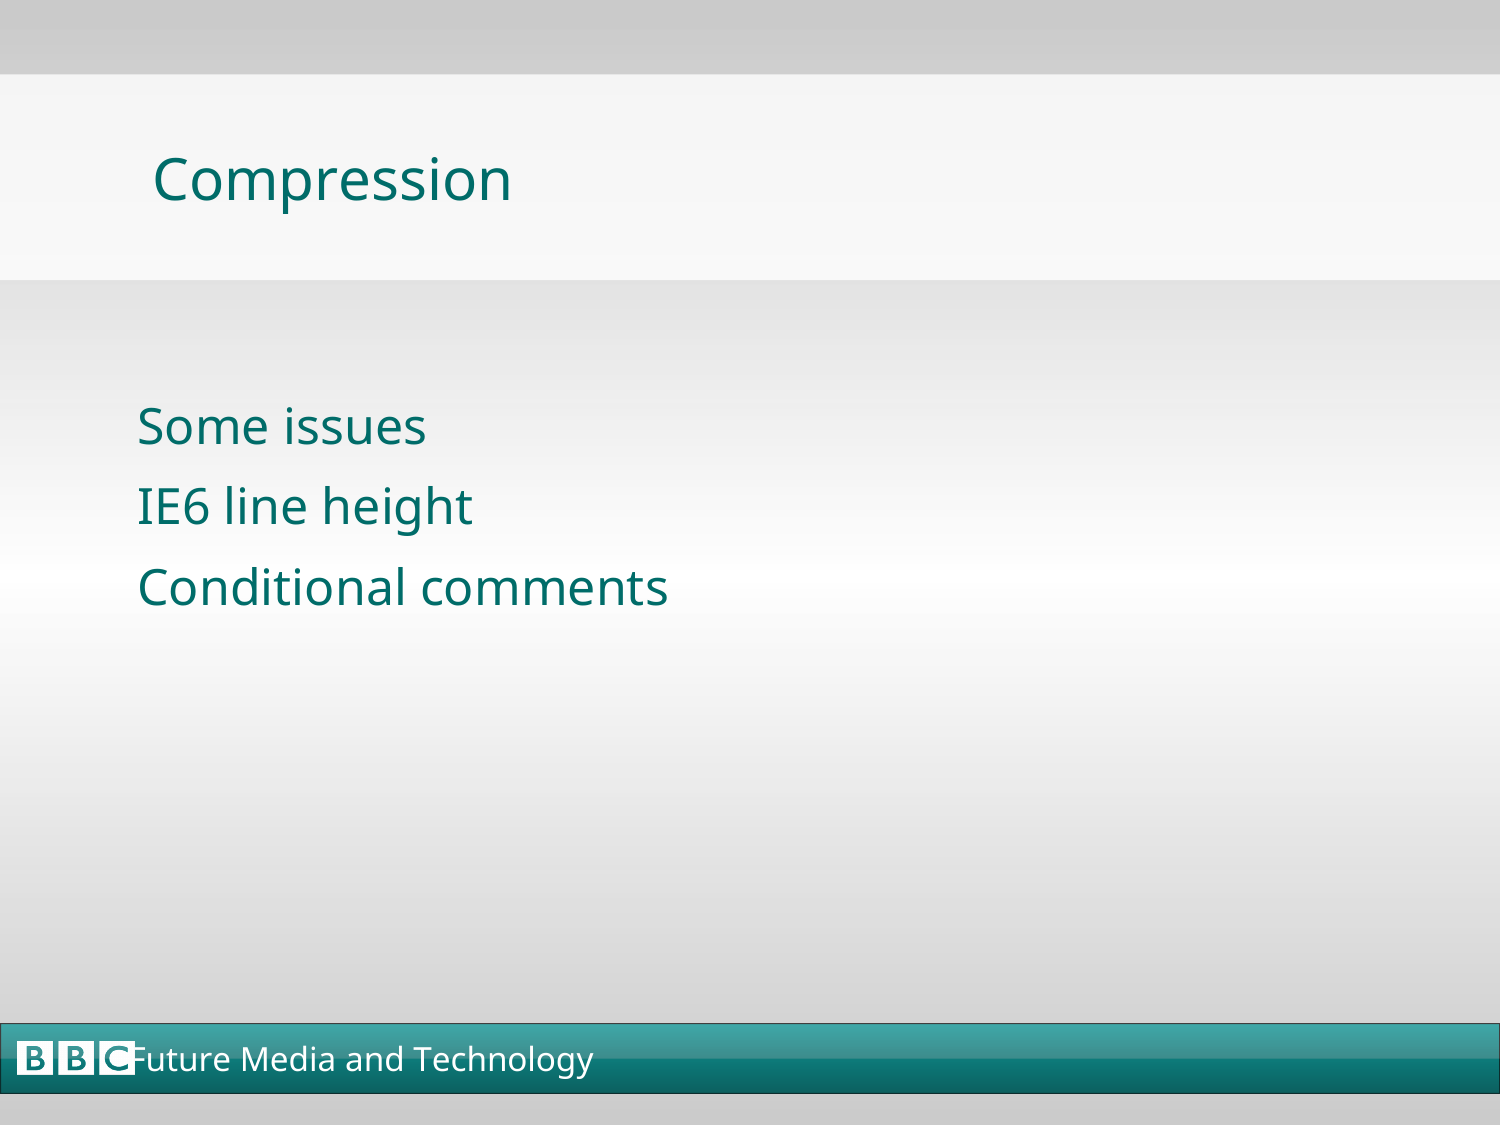

# Compression
Some issues
IE6 line height
Conditional comments